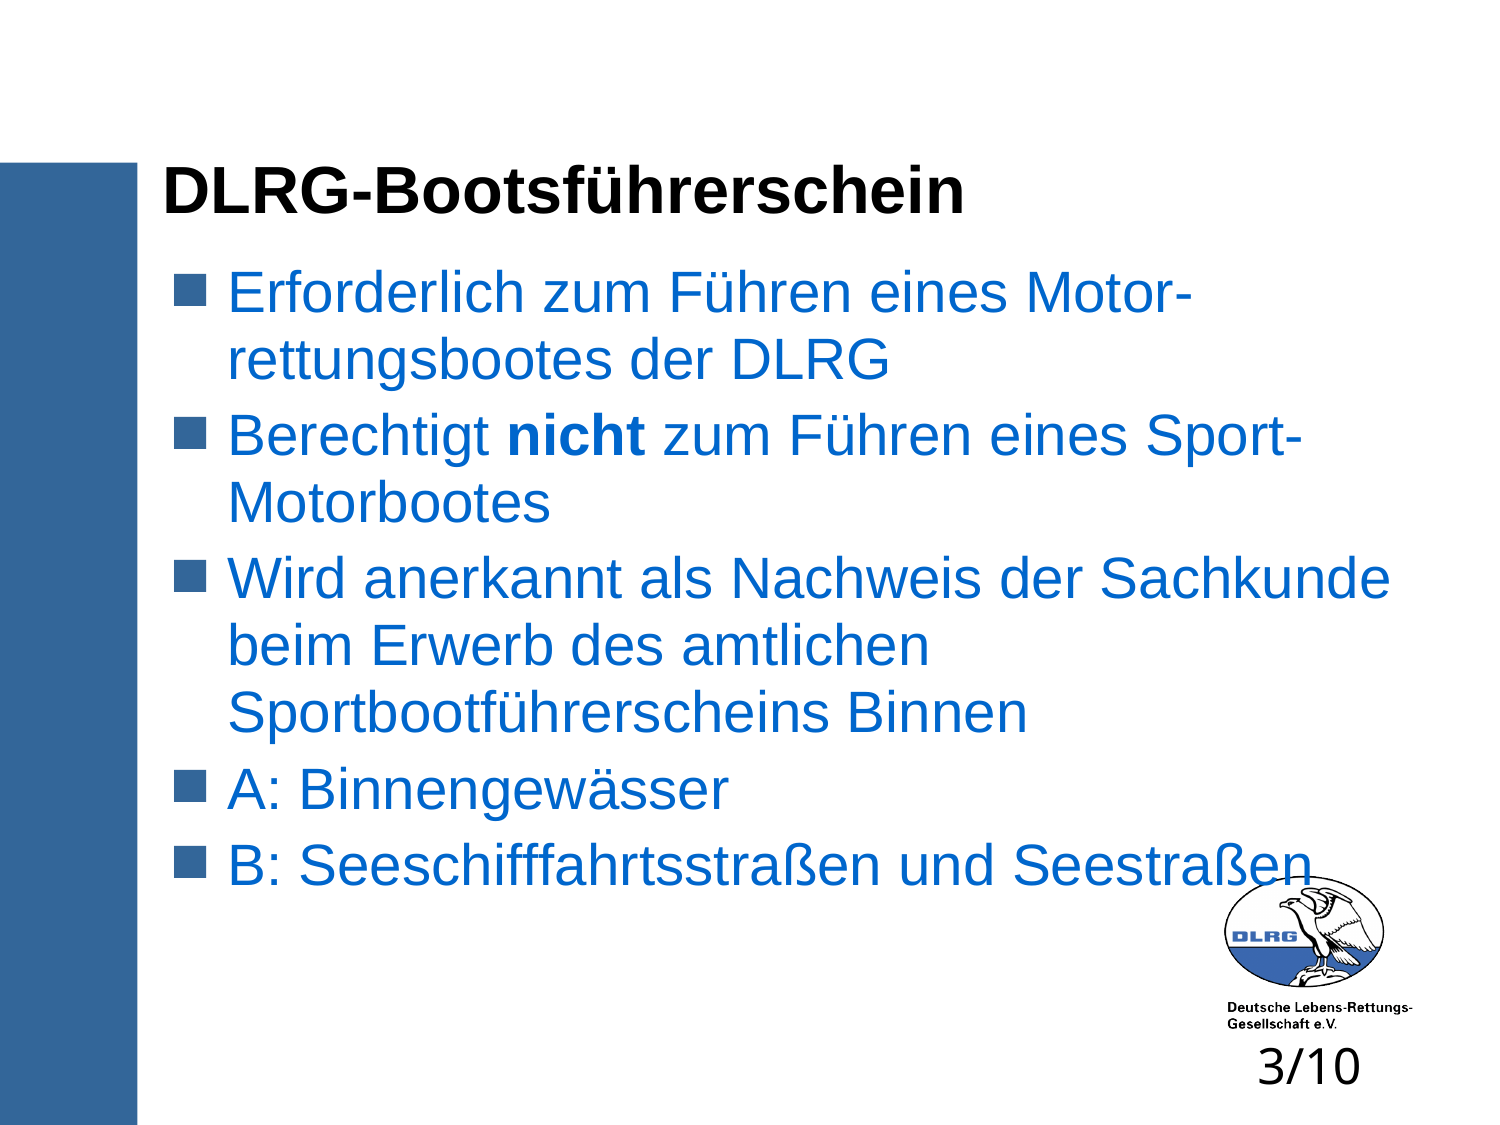

# DLRG-Bootsführerschein
Erforderlich zum Führen eines Motor-rettungsbootes der DLRG
Berechtigt nicht zum Führen eines Sport-Motorbootes
Wird anerkannt als Nachweis der Sachkunde beim Erwerb des amtlichen Sportbootführerscheins Binnen
A: Binnengewässer
B: Seeschifffahrtsstraßen und Seestraßen